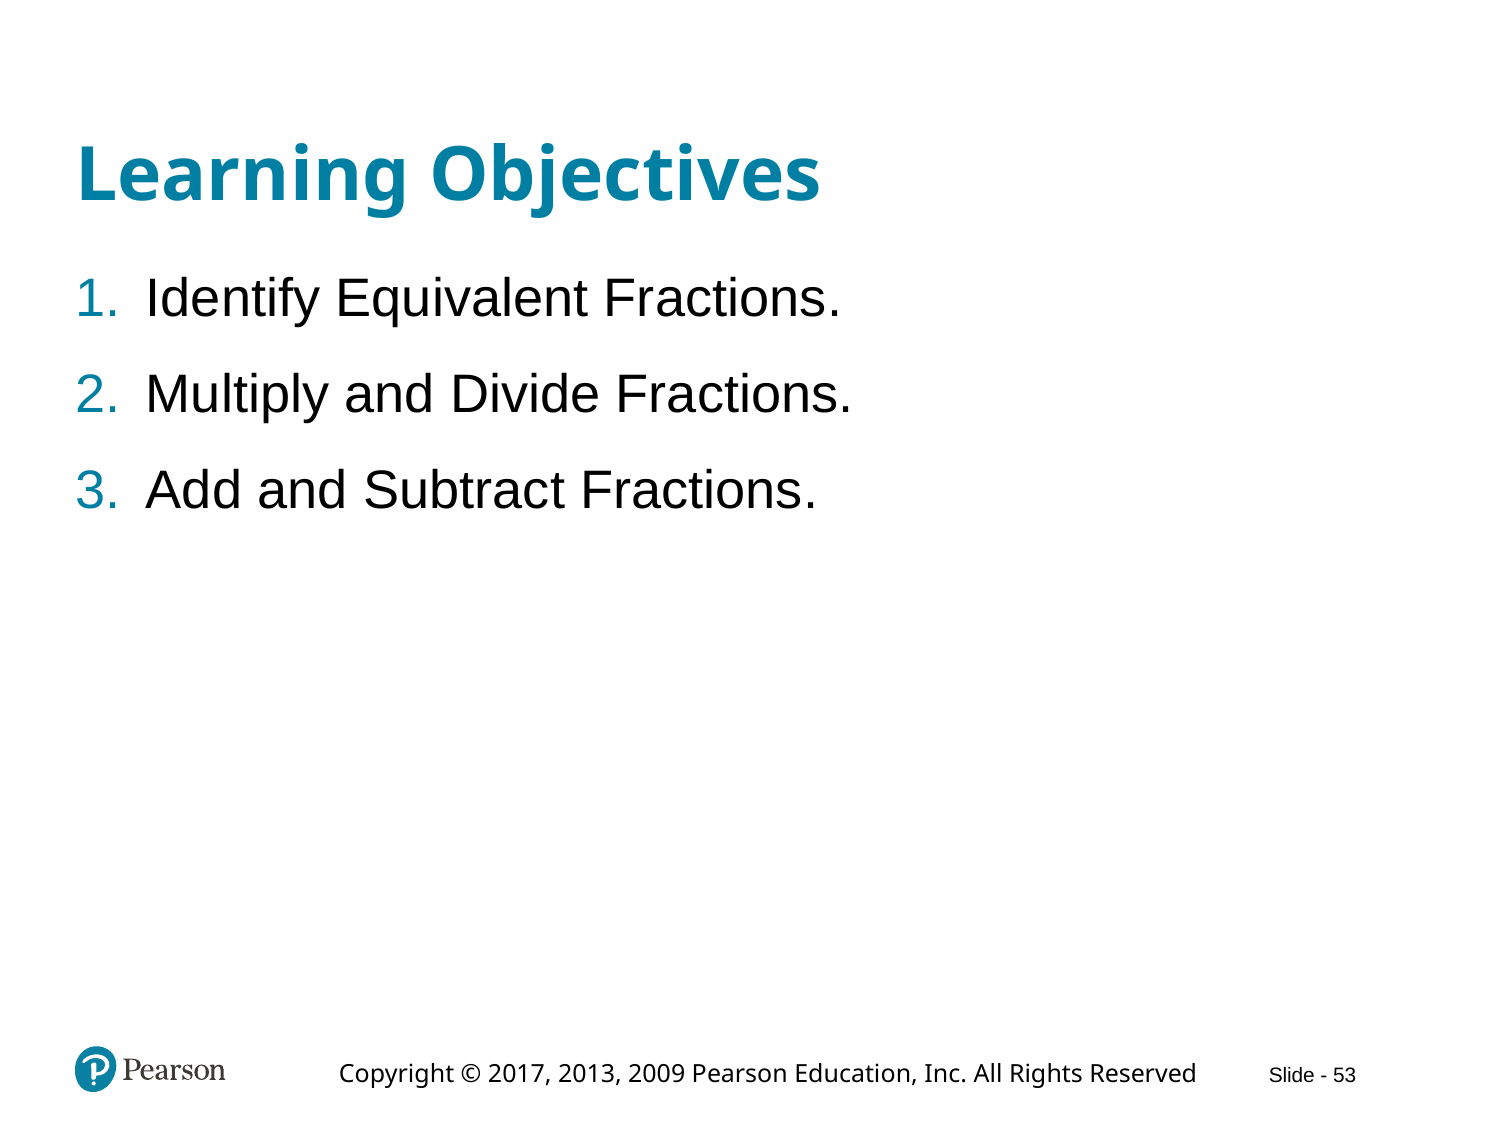

# Learning Objectives
Identify Equivalent Fractions.
Multiply and Divide Fractions.
Add and Subtract Fractions.